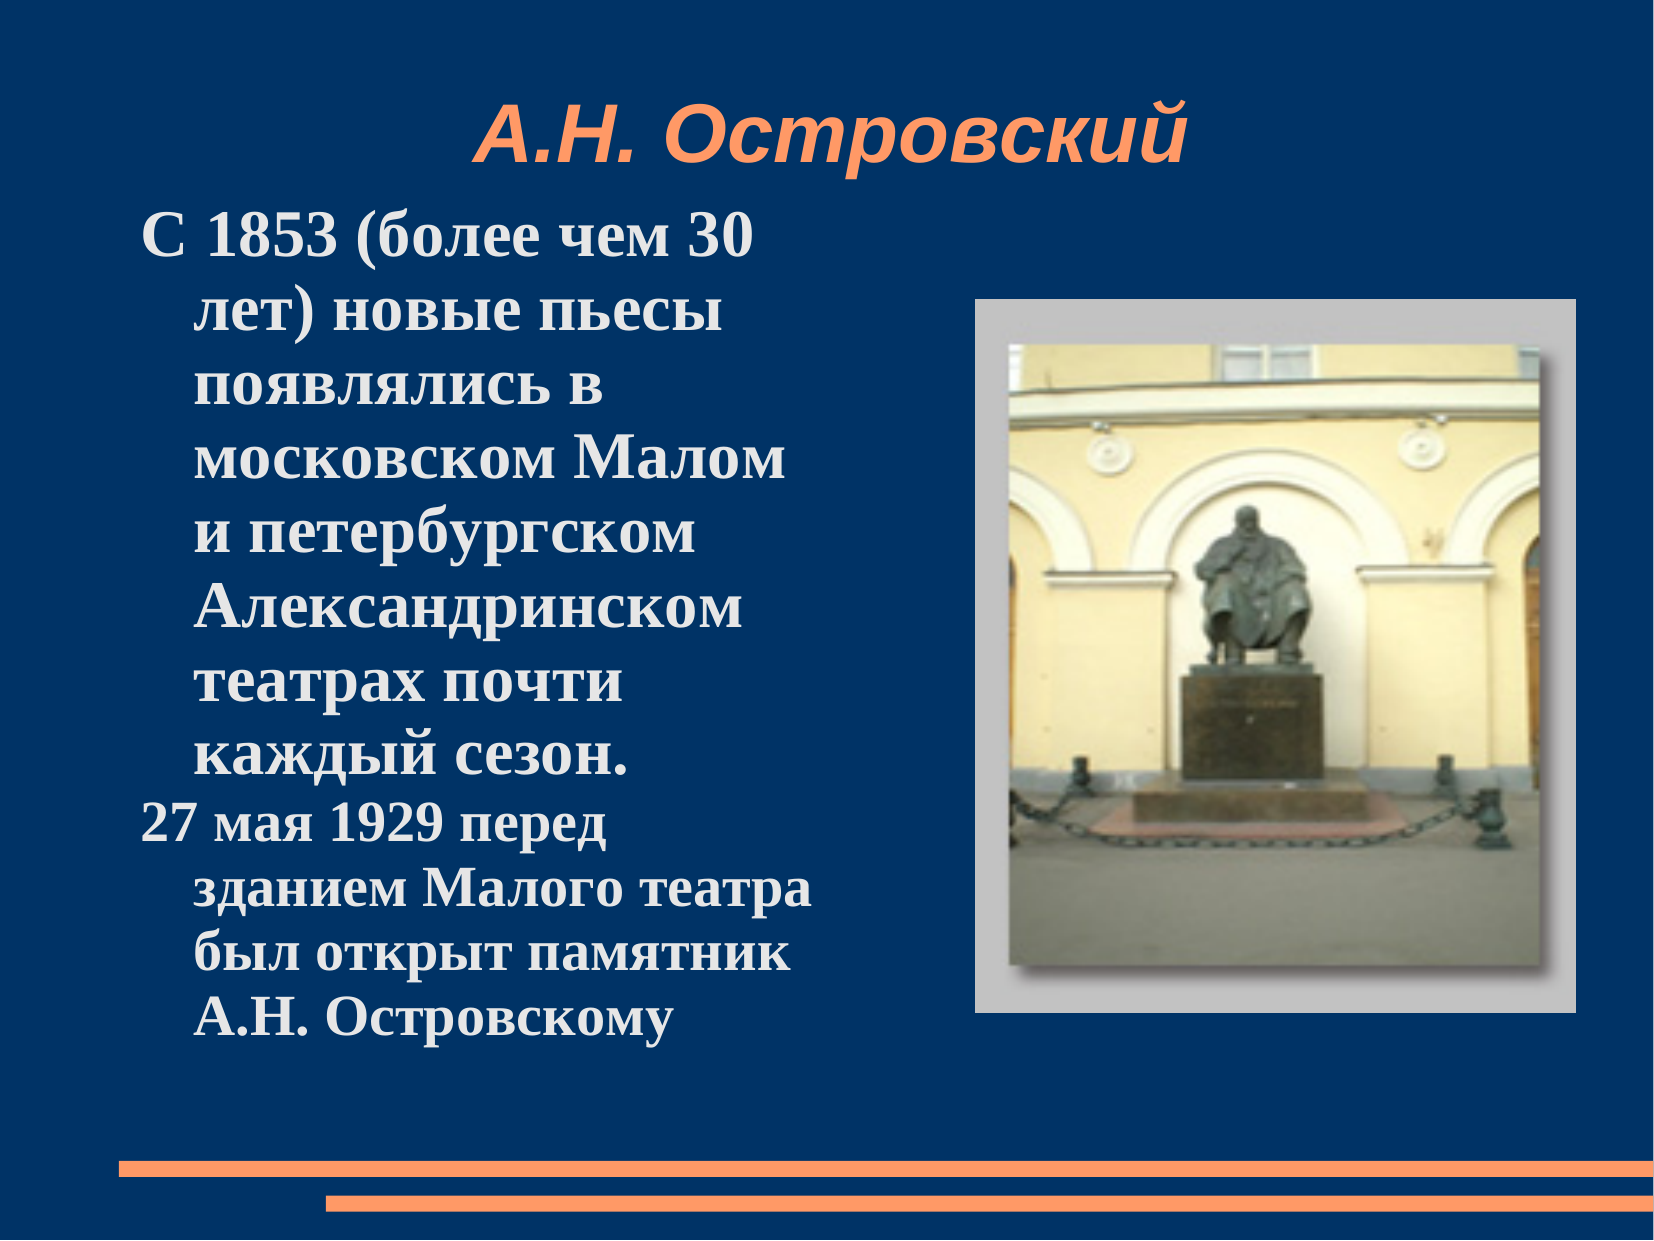

# А.Н. Островский
С 1853 (более чем 30 лет) новые пьесы появлялись в московском Малом и петербургском Александринском театрах почти каждый сезон.
27 мая 1929 перед зданием Малого театра был открыт памятник А.Н. Островскому